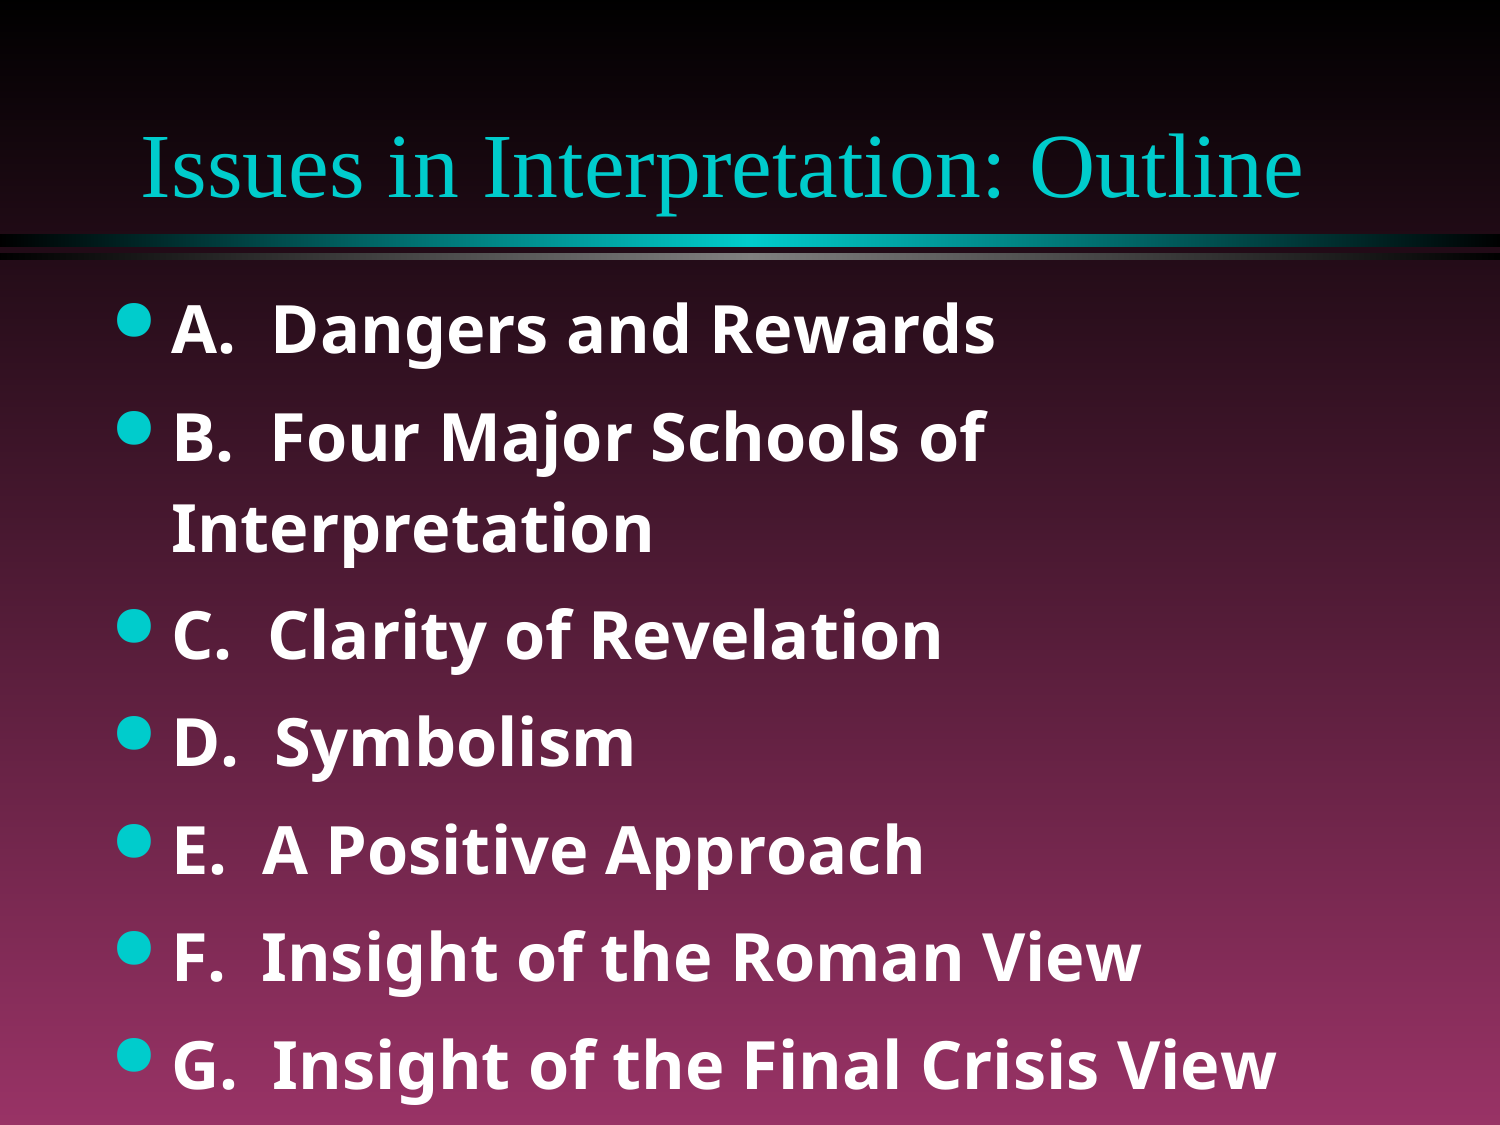

# Issues in Interpretation: Outline
A. Dangers and Rewards
B. Four Major Schools of Interpretation
C. Clarity of Revelation
D. Symbolism
E. A Positive Approach
F. Insight of the Roman View
G. Insight of the Final Crisis View
H. Insight of the Repeated Pattern